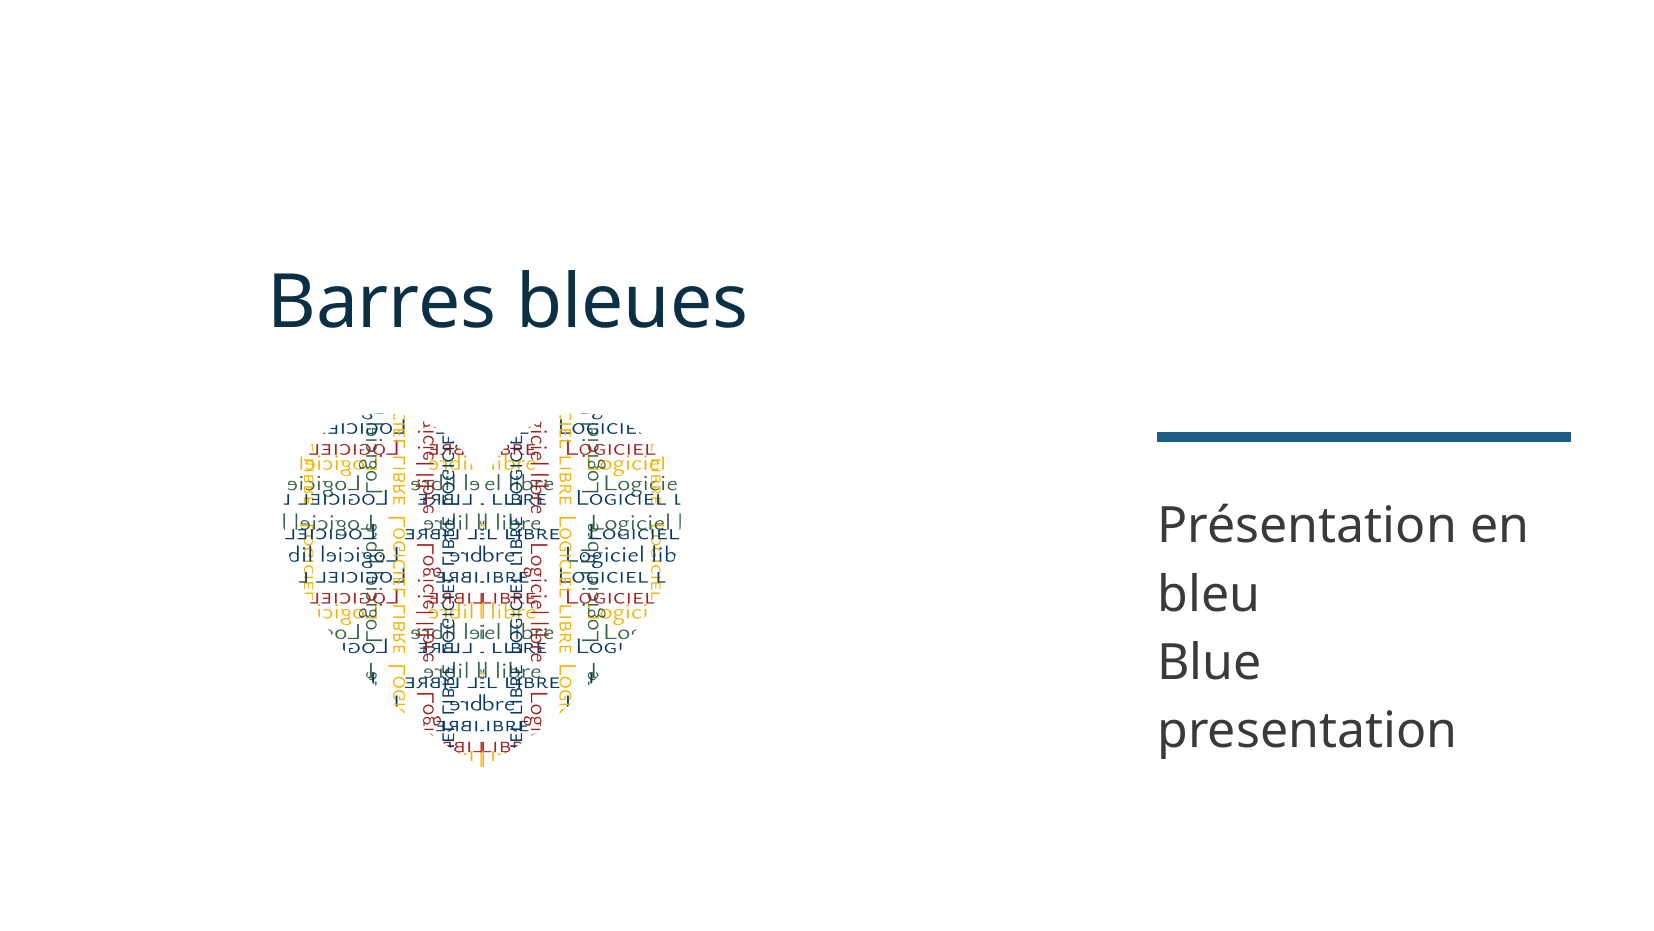

# Barres bleues
Présentation en bleu
Blue presentation